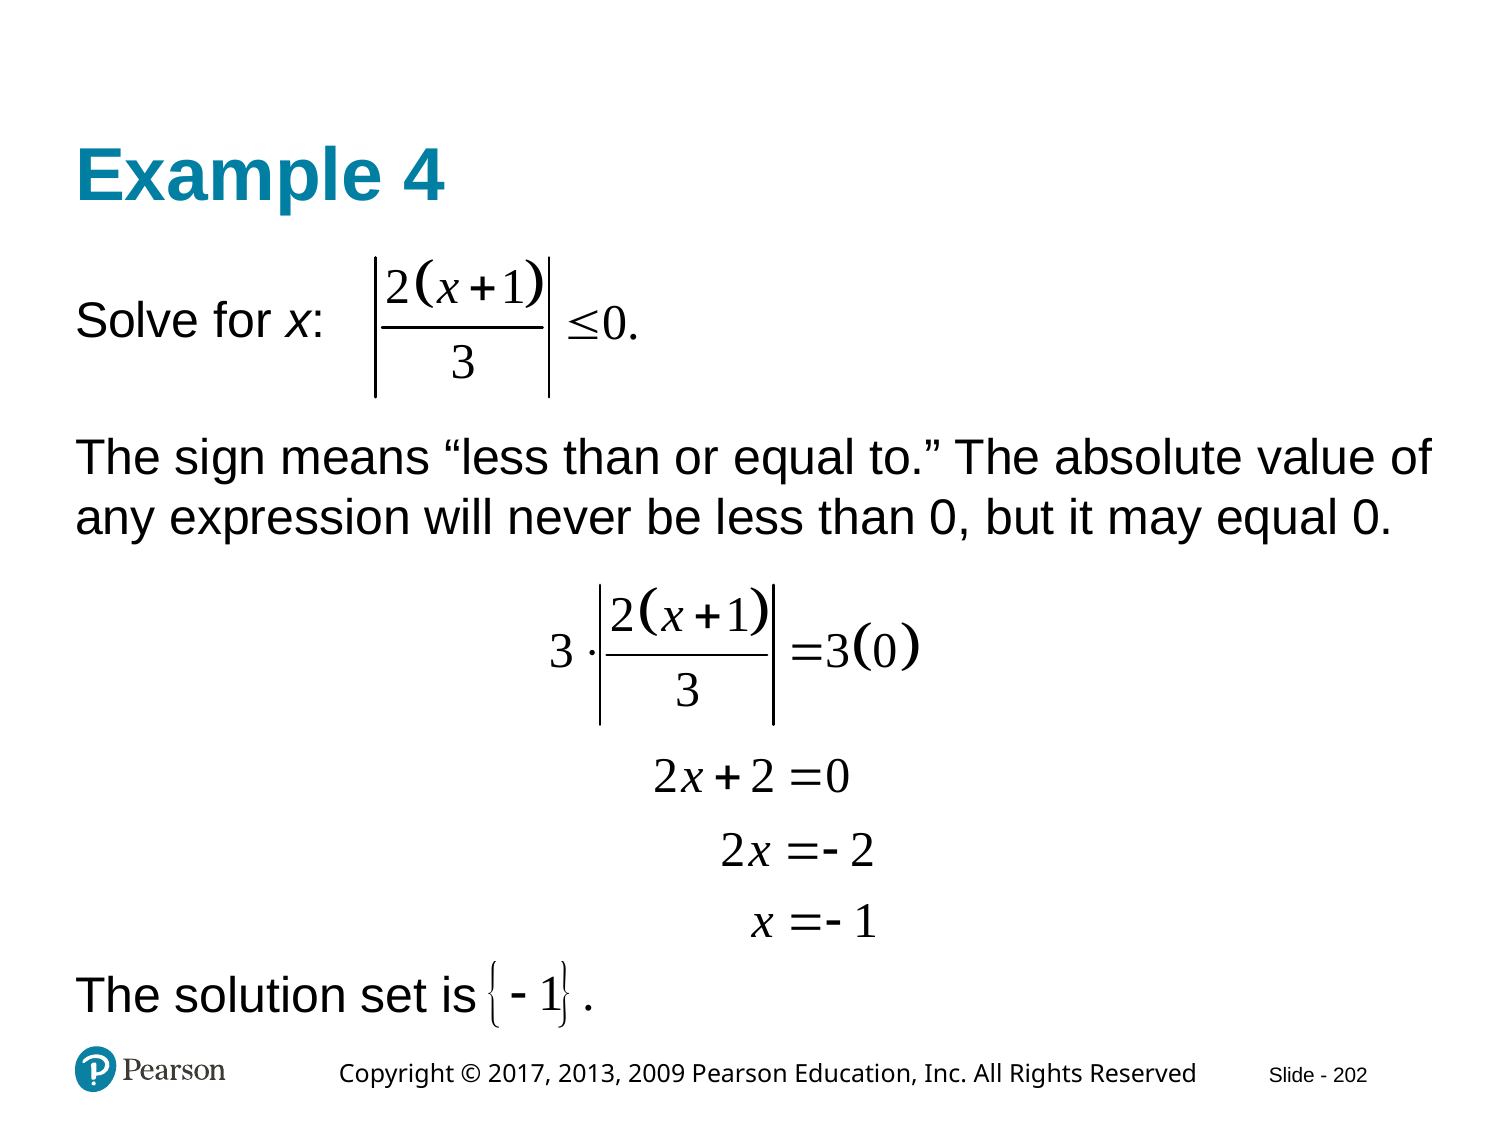

# Example 4
Solve for x:
The sign means “less than or equal to.” The absolute value of any expression will never be less than 0, but it may equal 0.
The solution set is